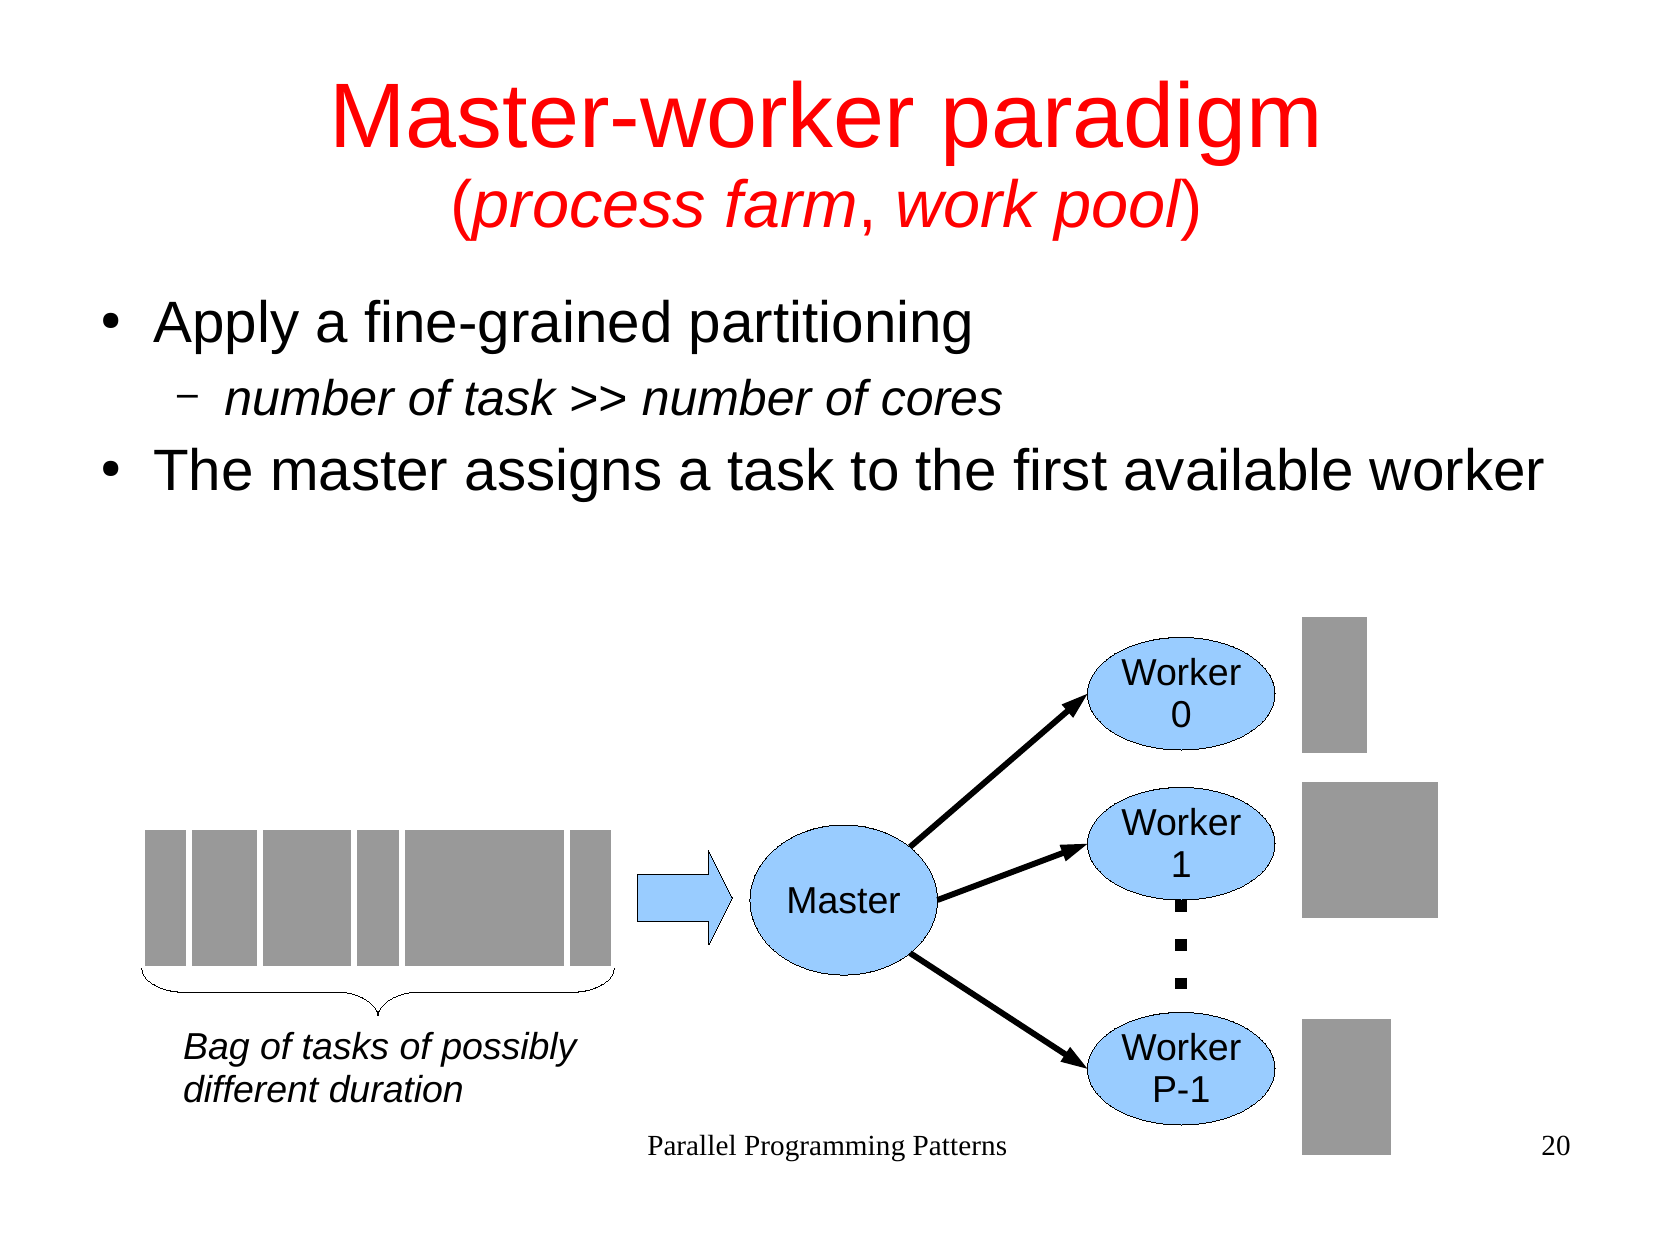

# Master-worker paradigm (process farm, work pool)
Apply a fine-grained partitioning
number of task >> number of cores
The master assigns a task to the first available worker
Worker
0
Worker
1
Master
Worker
P-1
Bag of tasks of possibly different duration
Parallel Programming Patterns
20